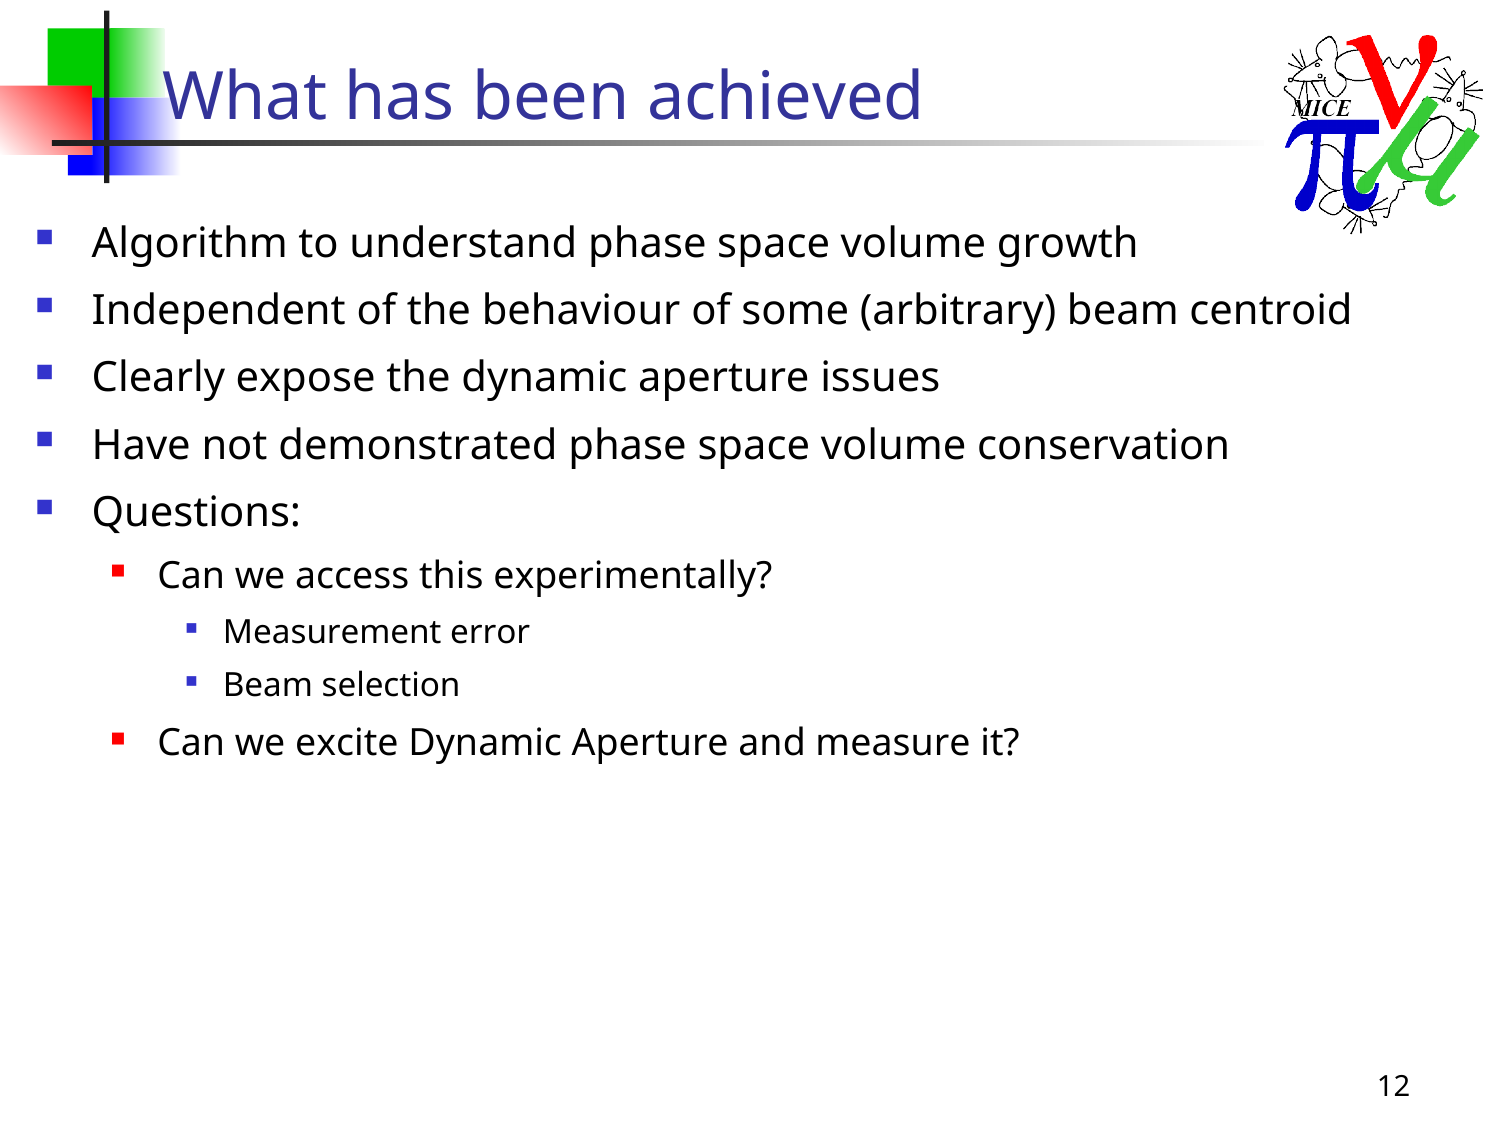

# What has been achieved
Algorithm to understand phase space volume growth
Independent of the behaviour of some (arbitrary) beam centroid
Clearly expose the dynamic aperture issues
Have not demonstrated phase space volume conservation
Questions:
Can we access this experimentally?
Measurement error
Beam selection
Can we excite Dynamic Aperture and measure it?
12